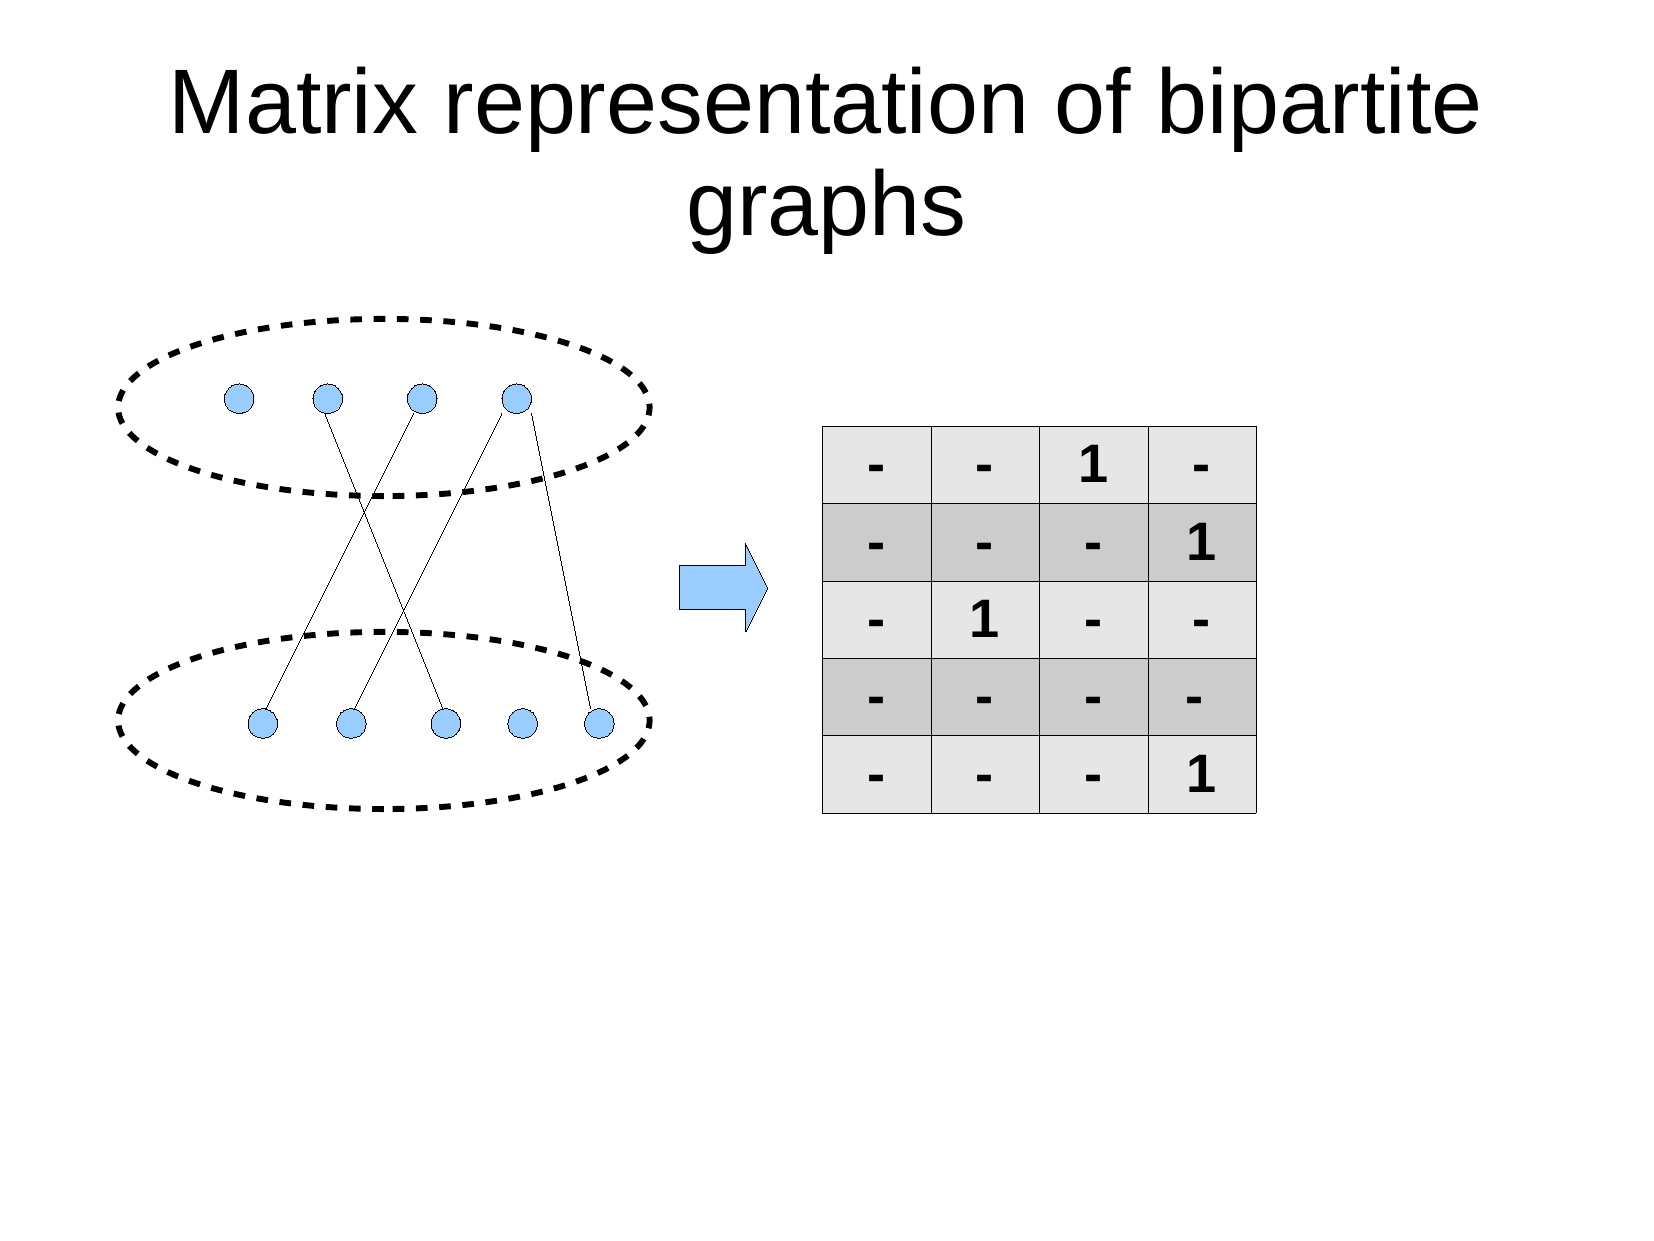

# Matrix representation of bipartite graphs
| - | - | 1 | - |
| --- | --- | --- | --- |
| - | - | - | 1 |
| - | 1 | - | - |
| - | - | - | - |
| - | - | - | 1 |